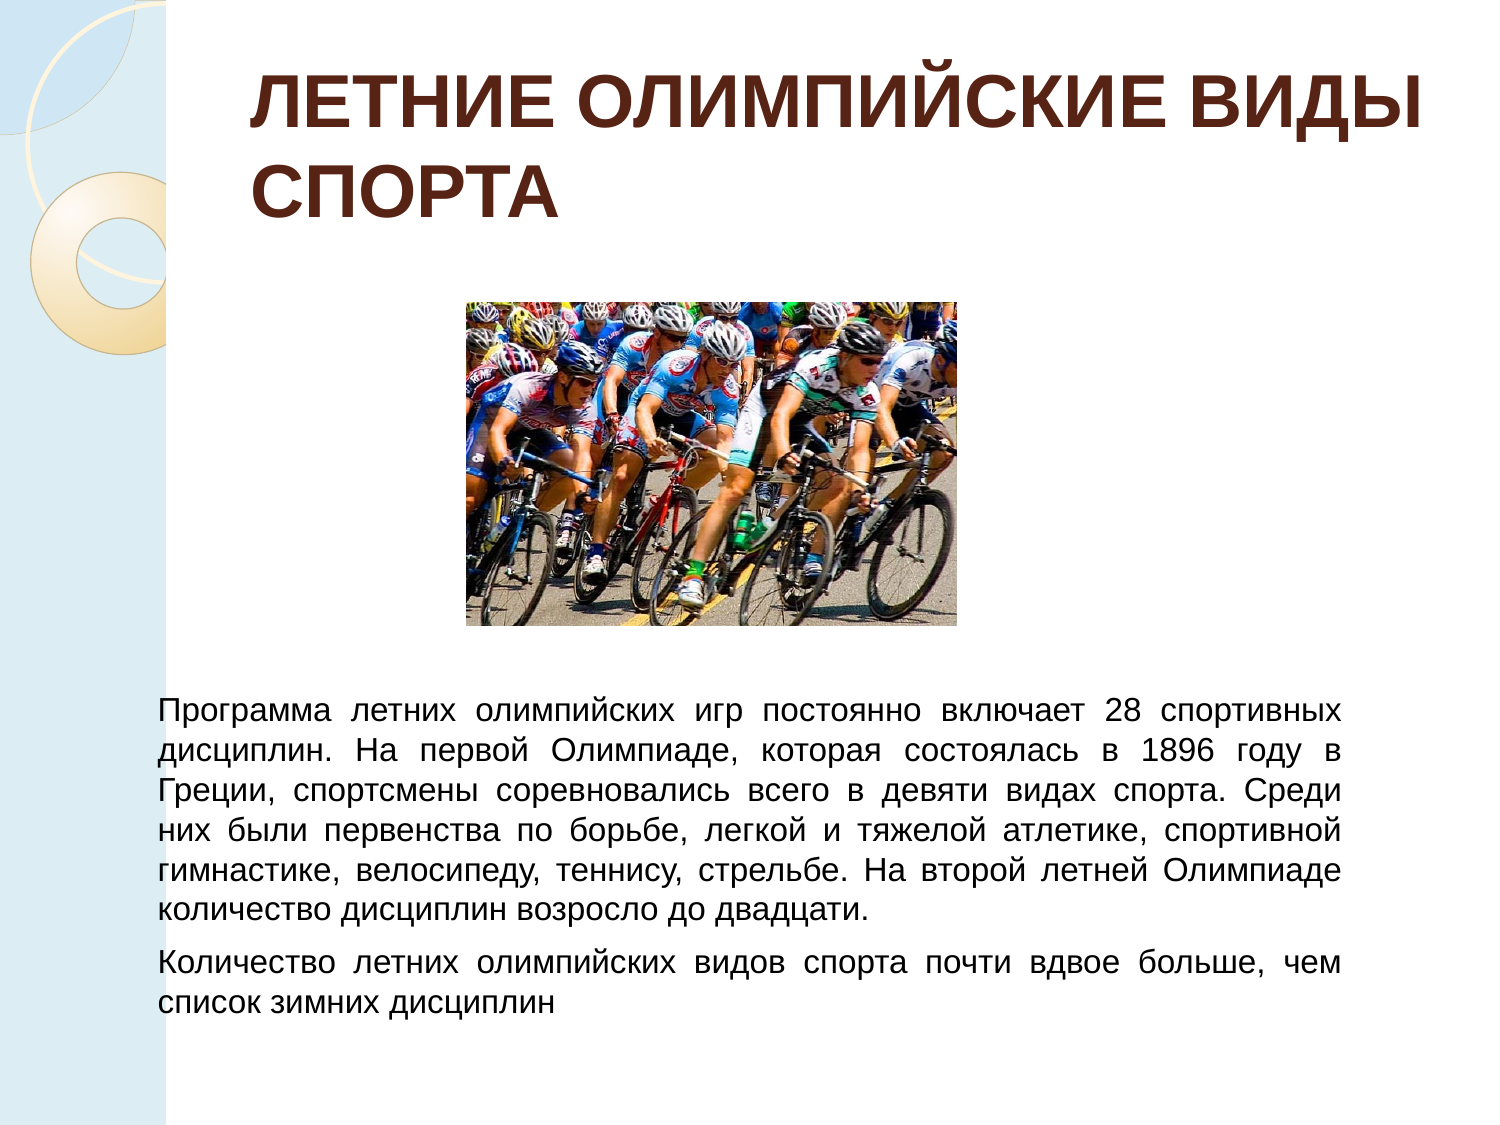

# ЛЕТНИЕ ОЛИМПИЙСКИЕ ВИДЫ СПОРТА
Программа летних олимпийских игр постоянно включает 28 спортивных дисциплин. На первой Олимпиаде, которая состоялась в 1896 году в Греции, спортсмены соревновались всего в девяти видах спорта. Среди них были первенства по борьбе, легкой и тяжелой атлетике, спортивной гимнастике, велосипеду, теннису, стрельбе. На второй летней Олимпиаде количество дисциплин возросло до двадцати.
Количество летних олимпийских видов спорта почти вдвое больше, чем список зимних дисциплин